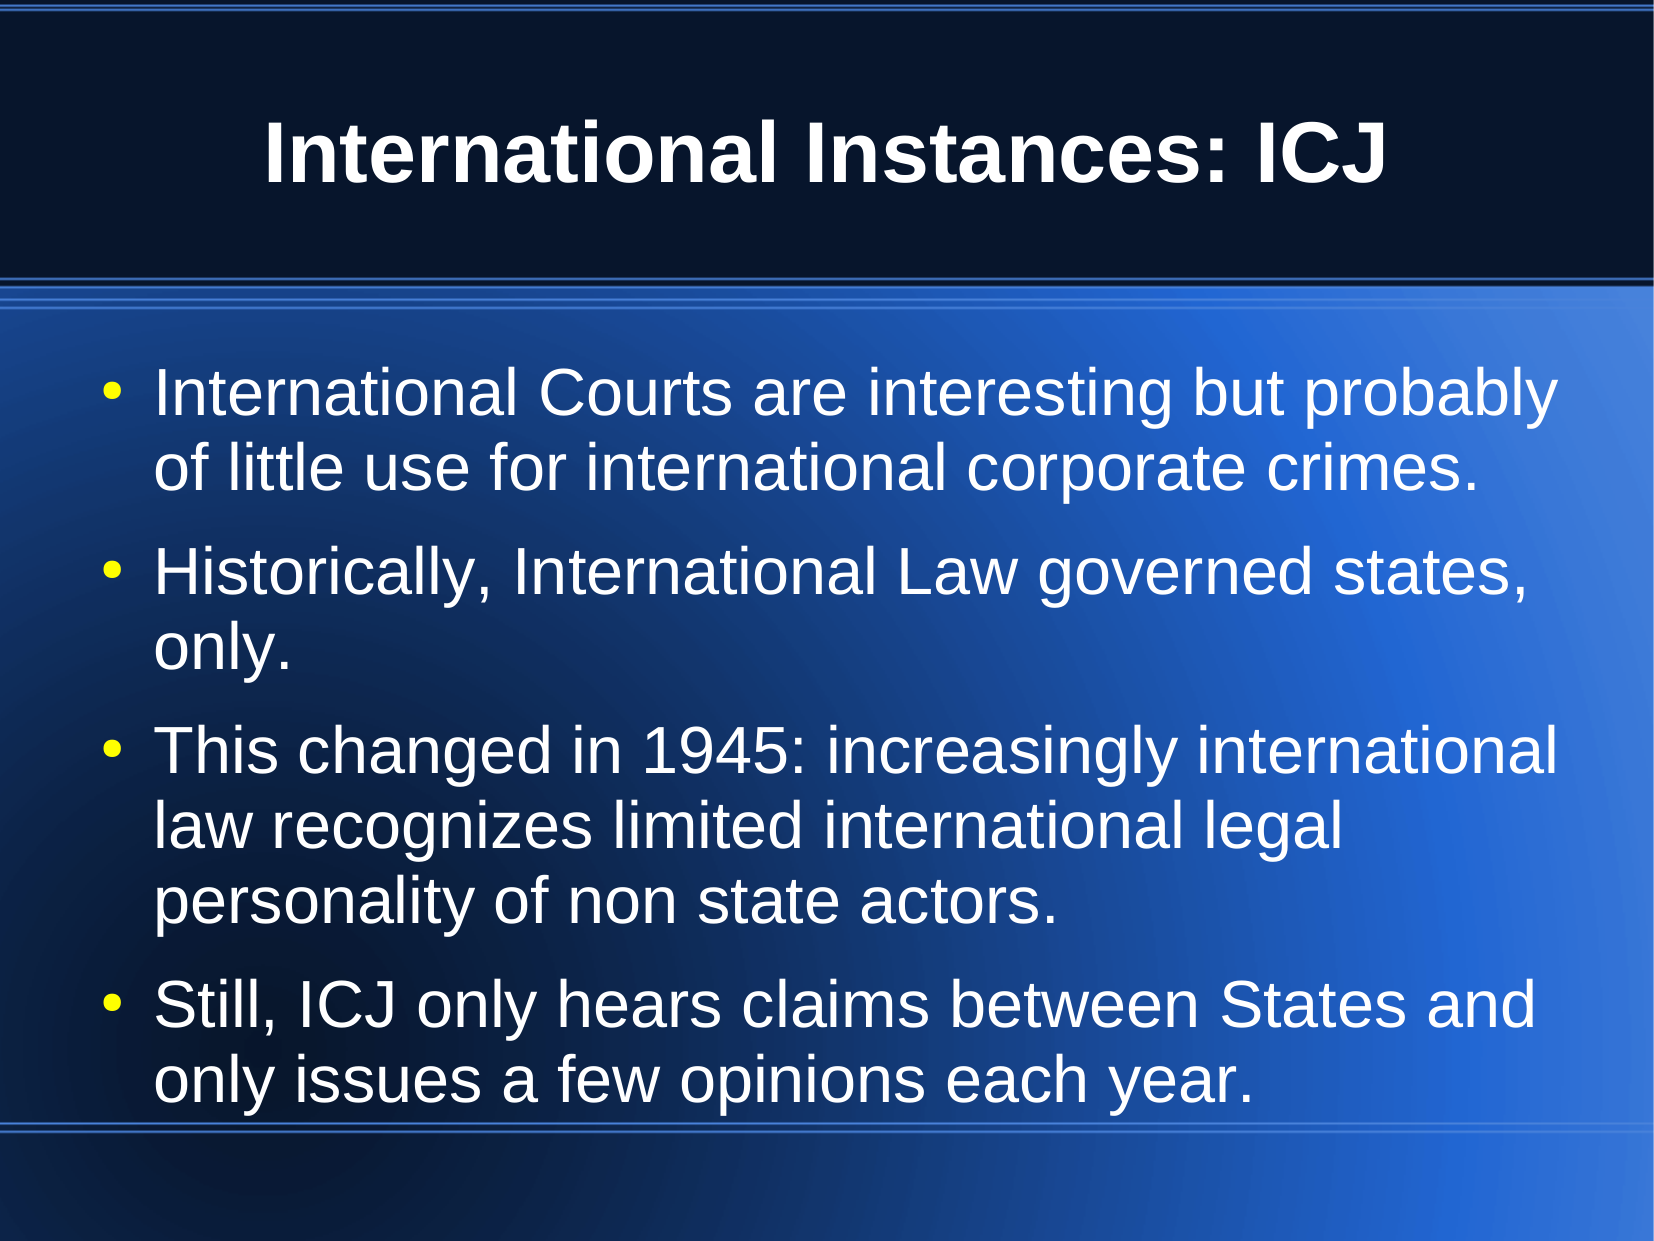

# International Instances: ICJ
International Courts are interesting but probably of little use for international corporate crimes.
Historically, International Law governed states, only.
This changed in 1945: increasingly international law recognizes limited international legal personality of non state actors.
Still, ICJ only hears claims between States and only issues a few opinions each year.